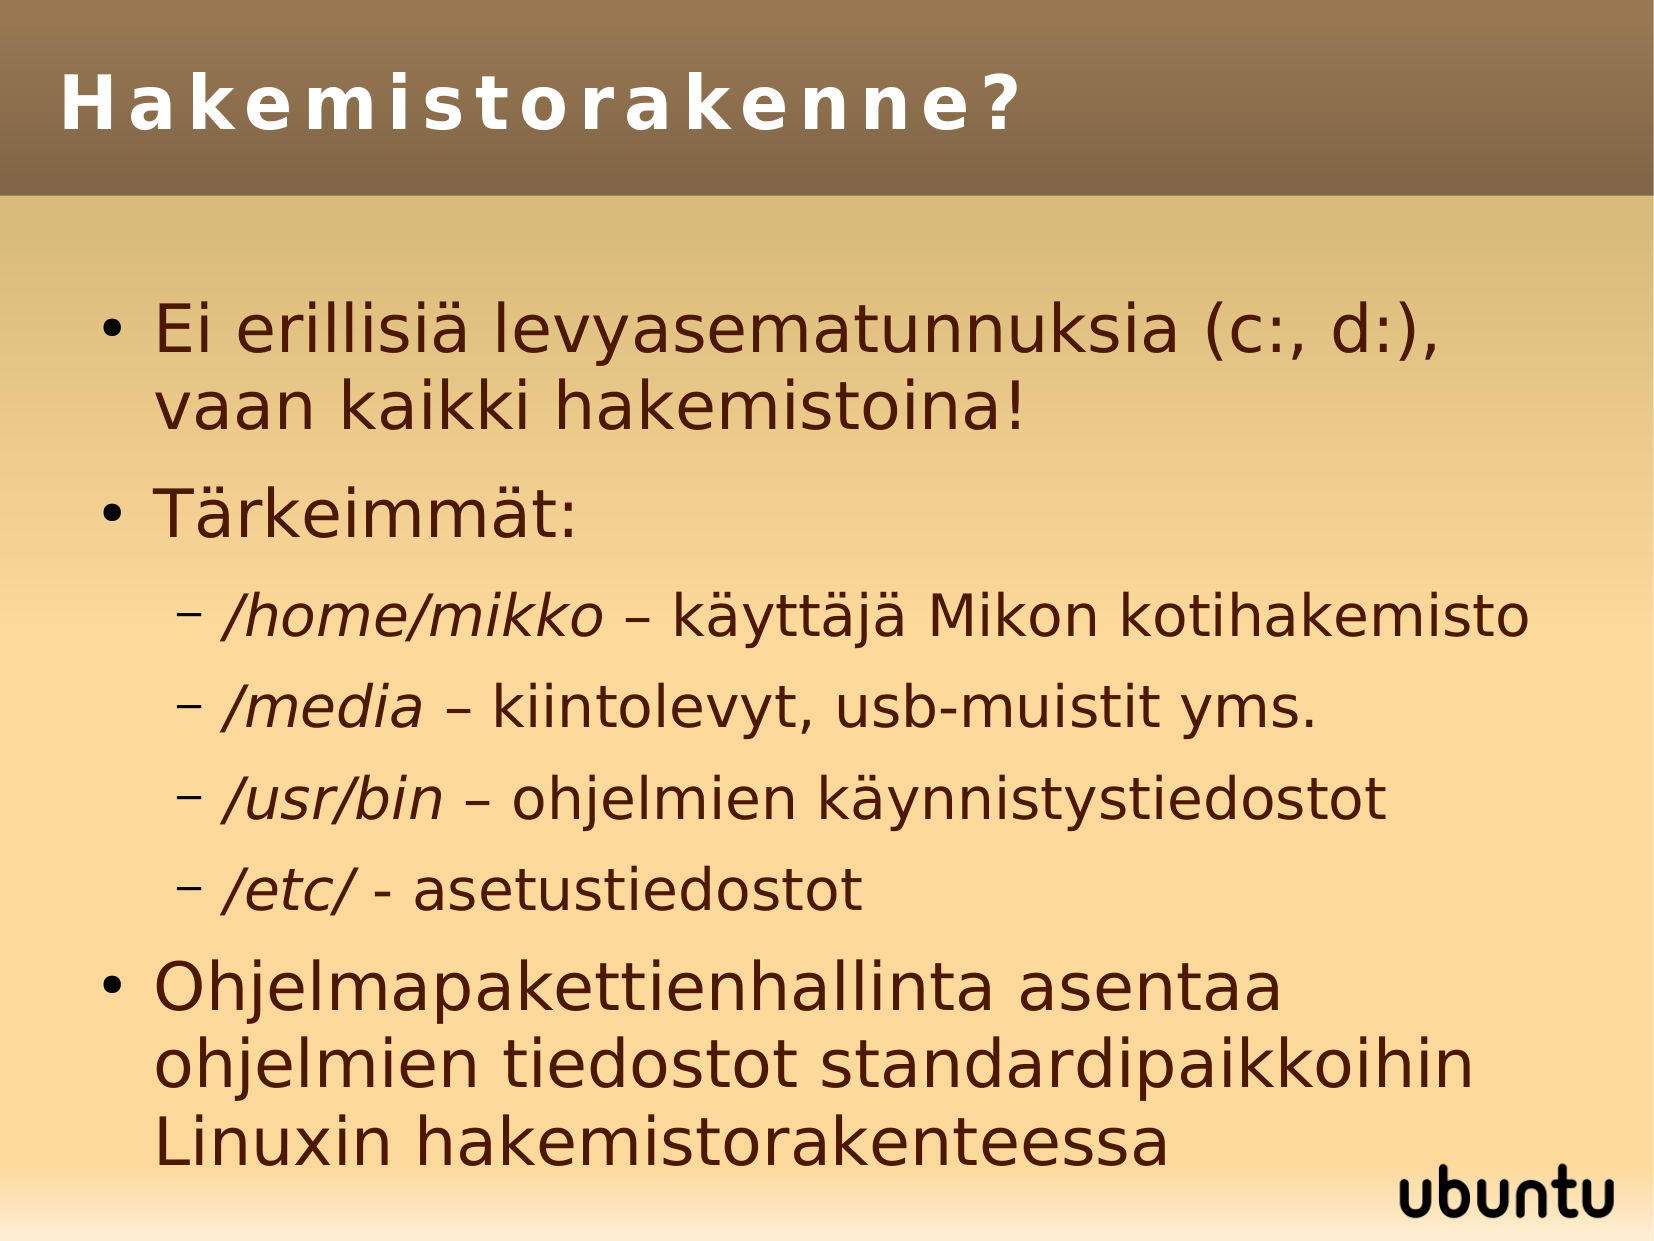

# Hakemistorakenne?
Ei erillisiä levyasematunnuksia (c:, d:), vaan kaikki hakemistoina!
Tärkeimmät:
/home/mikko – käyttäjä Mikon kotihakemisto
/media – kiintolevyt, usb-muistit yms.
/usr/bin – ohjelmien käynnistystiedostot
/etc/ - asetustiedostot
Ohjelmapakettienhallinta asentaa ohjelmien tiedostot standardipaikkoihin Linuxin hakemistorakenteessa